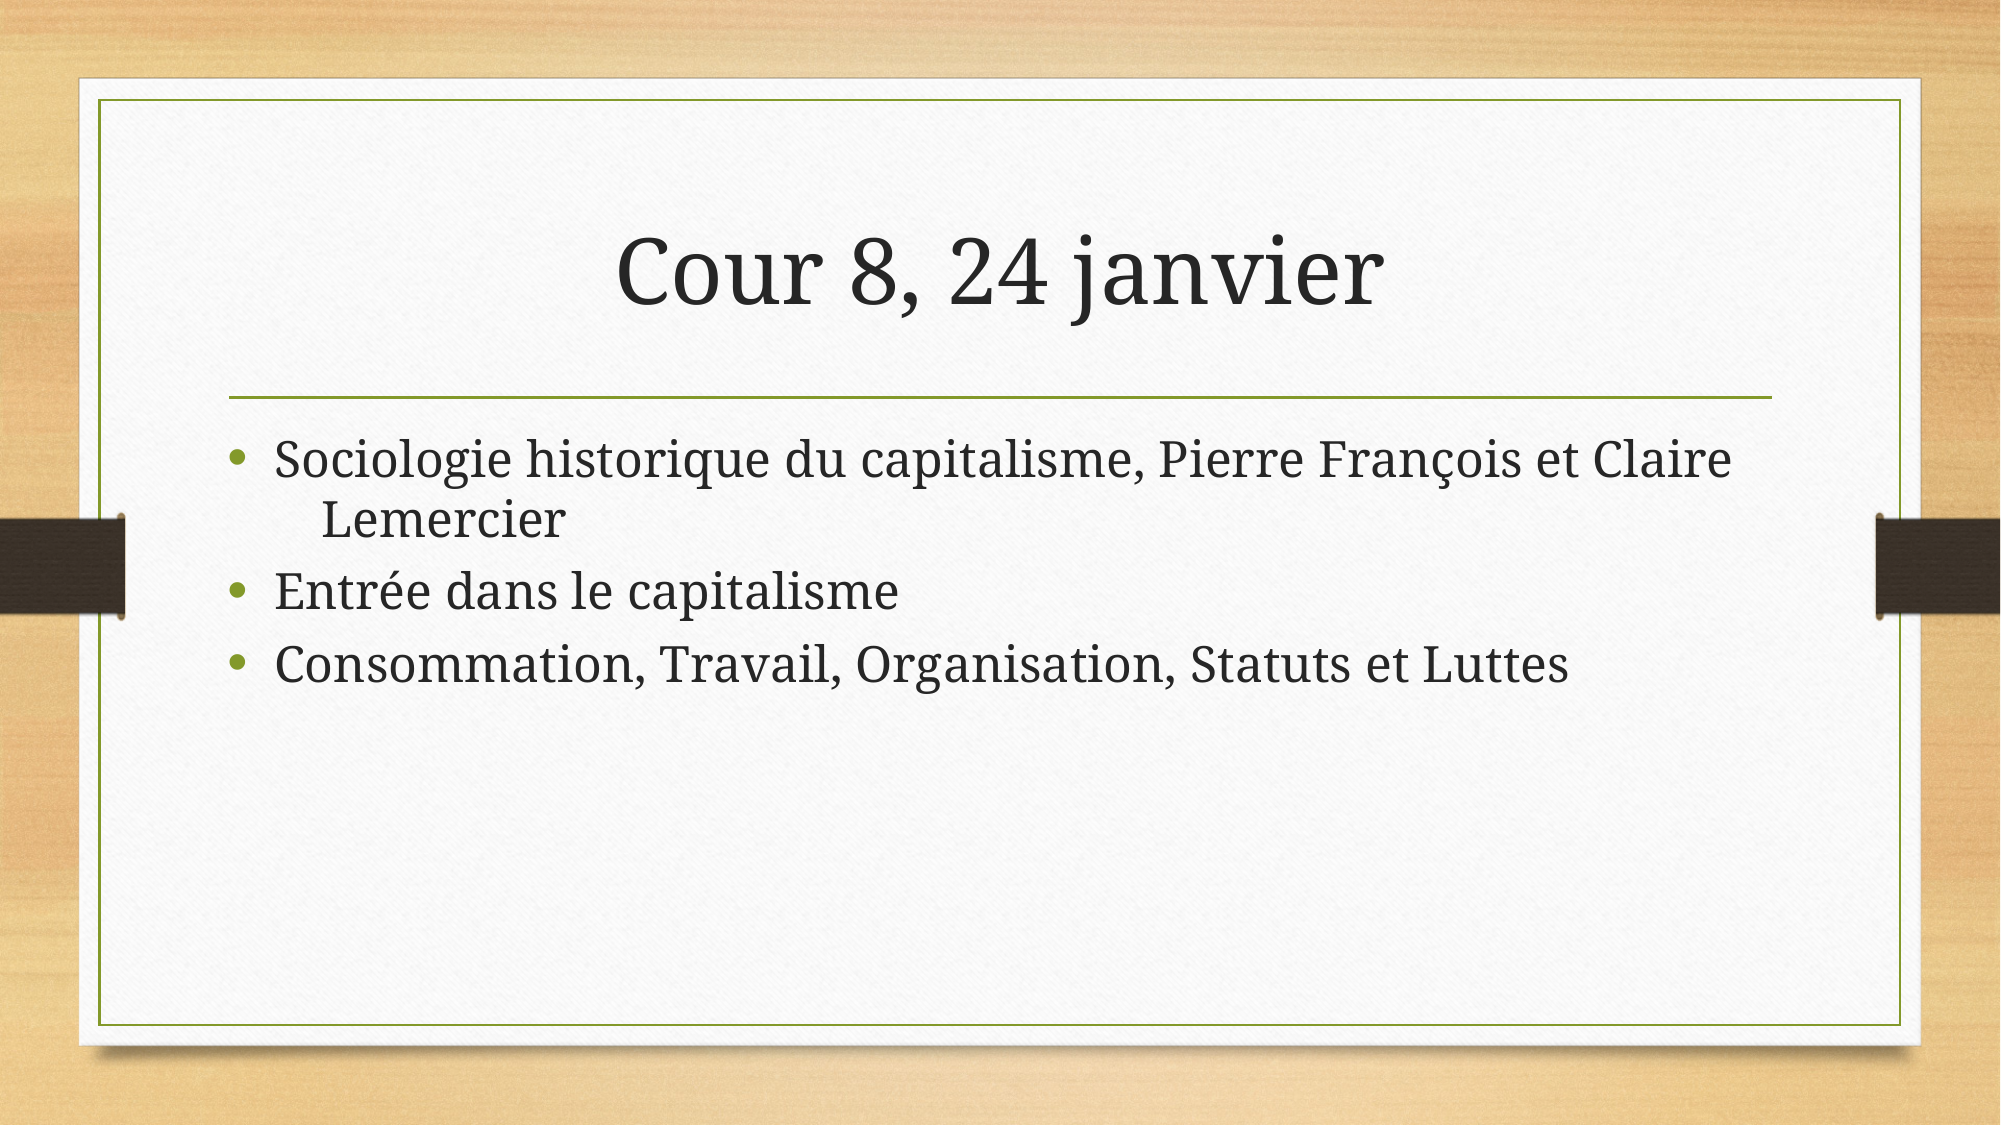

# Cour 8, 24 janvier
Sociologie historique du capitalisme, Pierre François et Claire Lemercier
Entrée dans le capitalisme
Consommation, Travail, Organisation, Statuts et Luttes